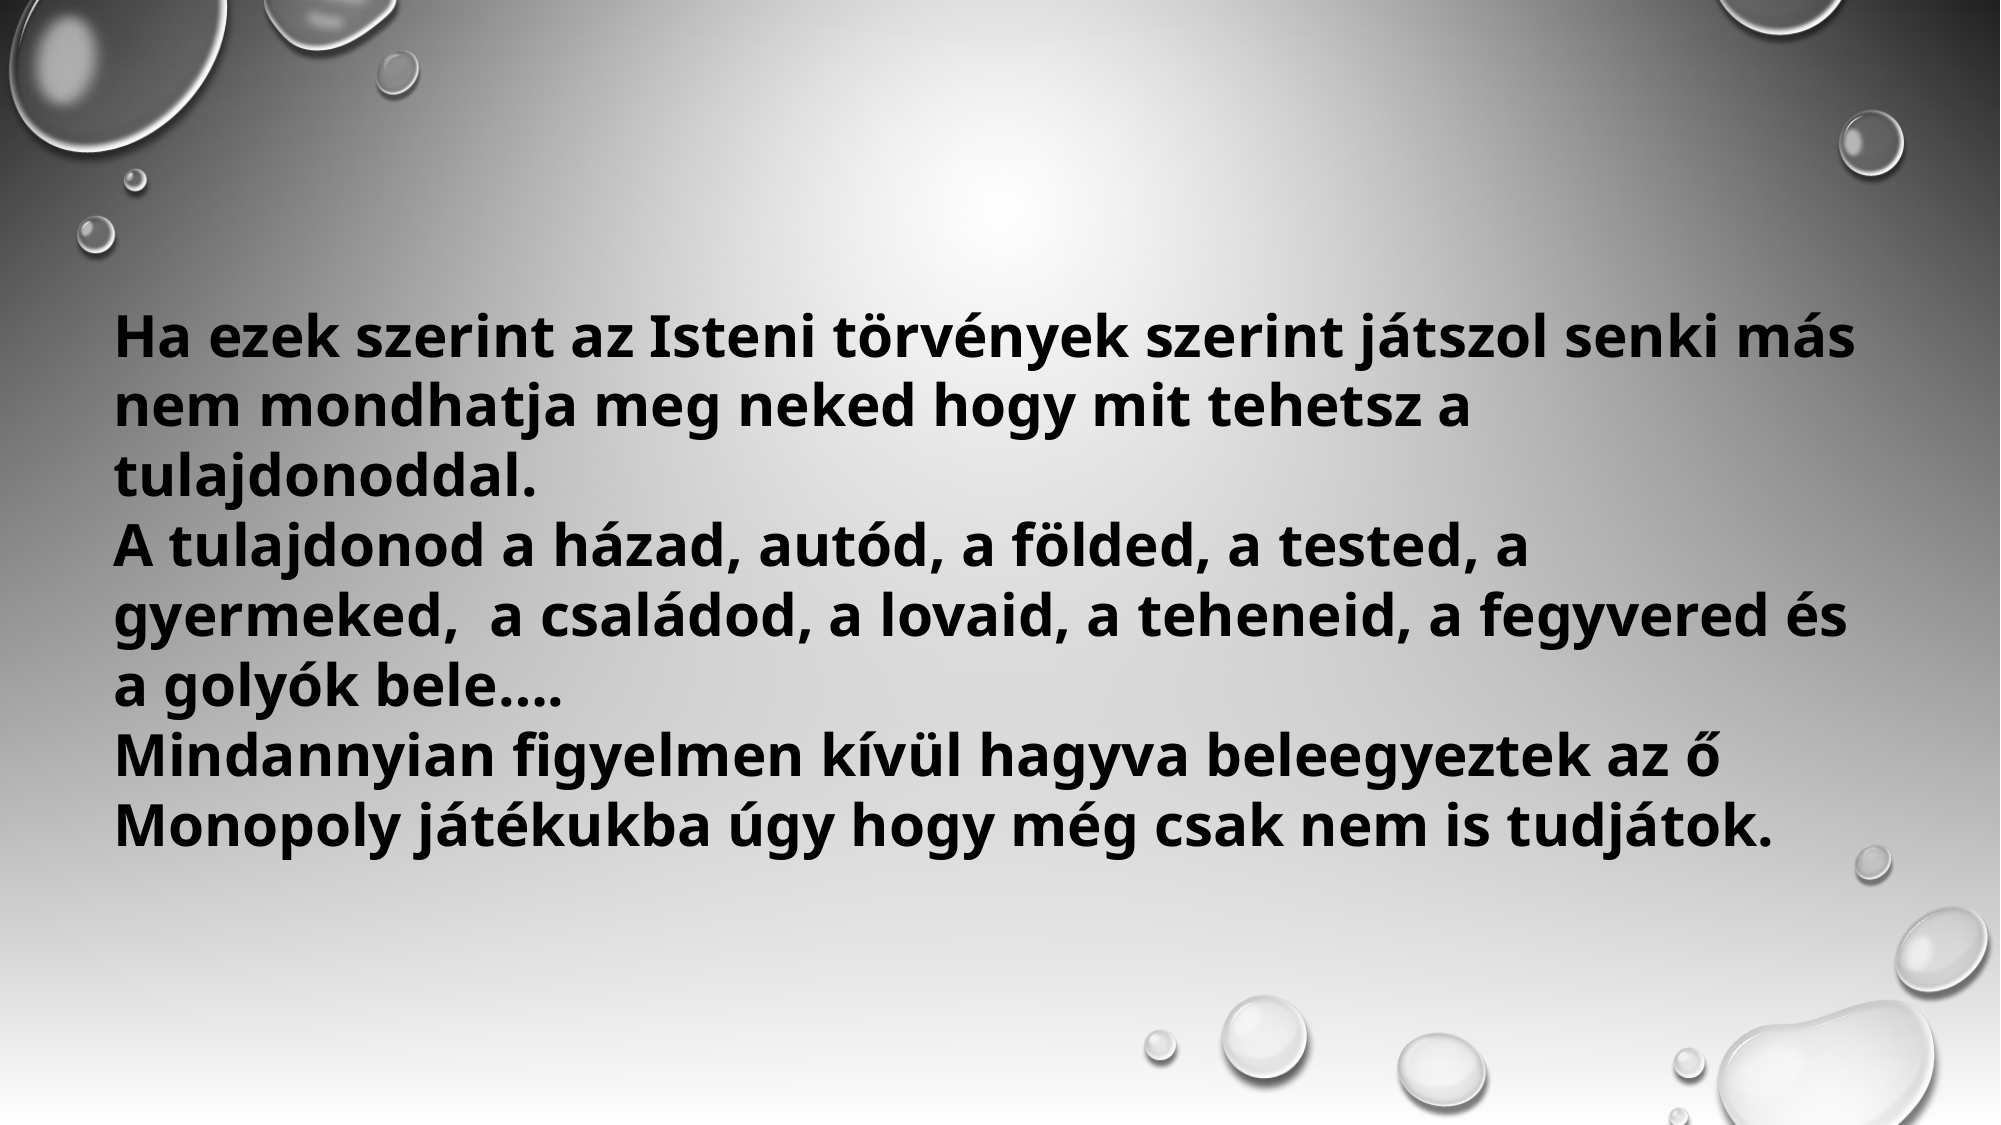

Ha ezek szerint az Isteni törvények szerint játszol senki más nem mondhatja meg neked hogy mit tehetsz a tulajdonoddal.
A tulajdonod a házad, autód, a földed, a tested, a gyermeked, a családod, a lovaid, a teheneid, a fegyvered és a golyók bele….
Mindannyian figyelmen kívül hagyva beleegyeztek az ő Monopoly játékukba úgy hogy még csak nem is tudjátok.